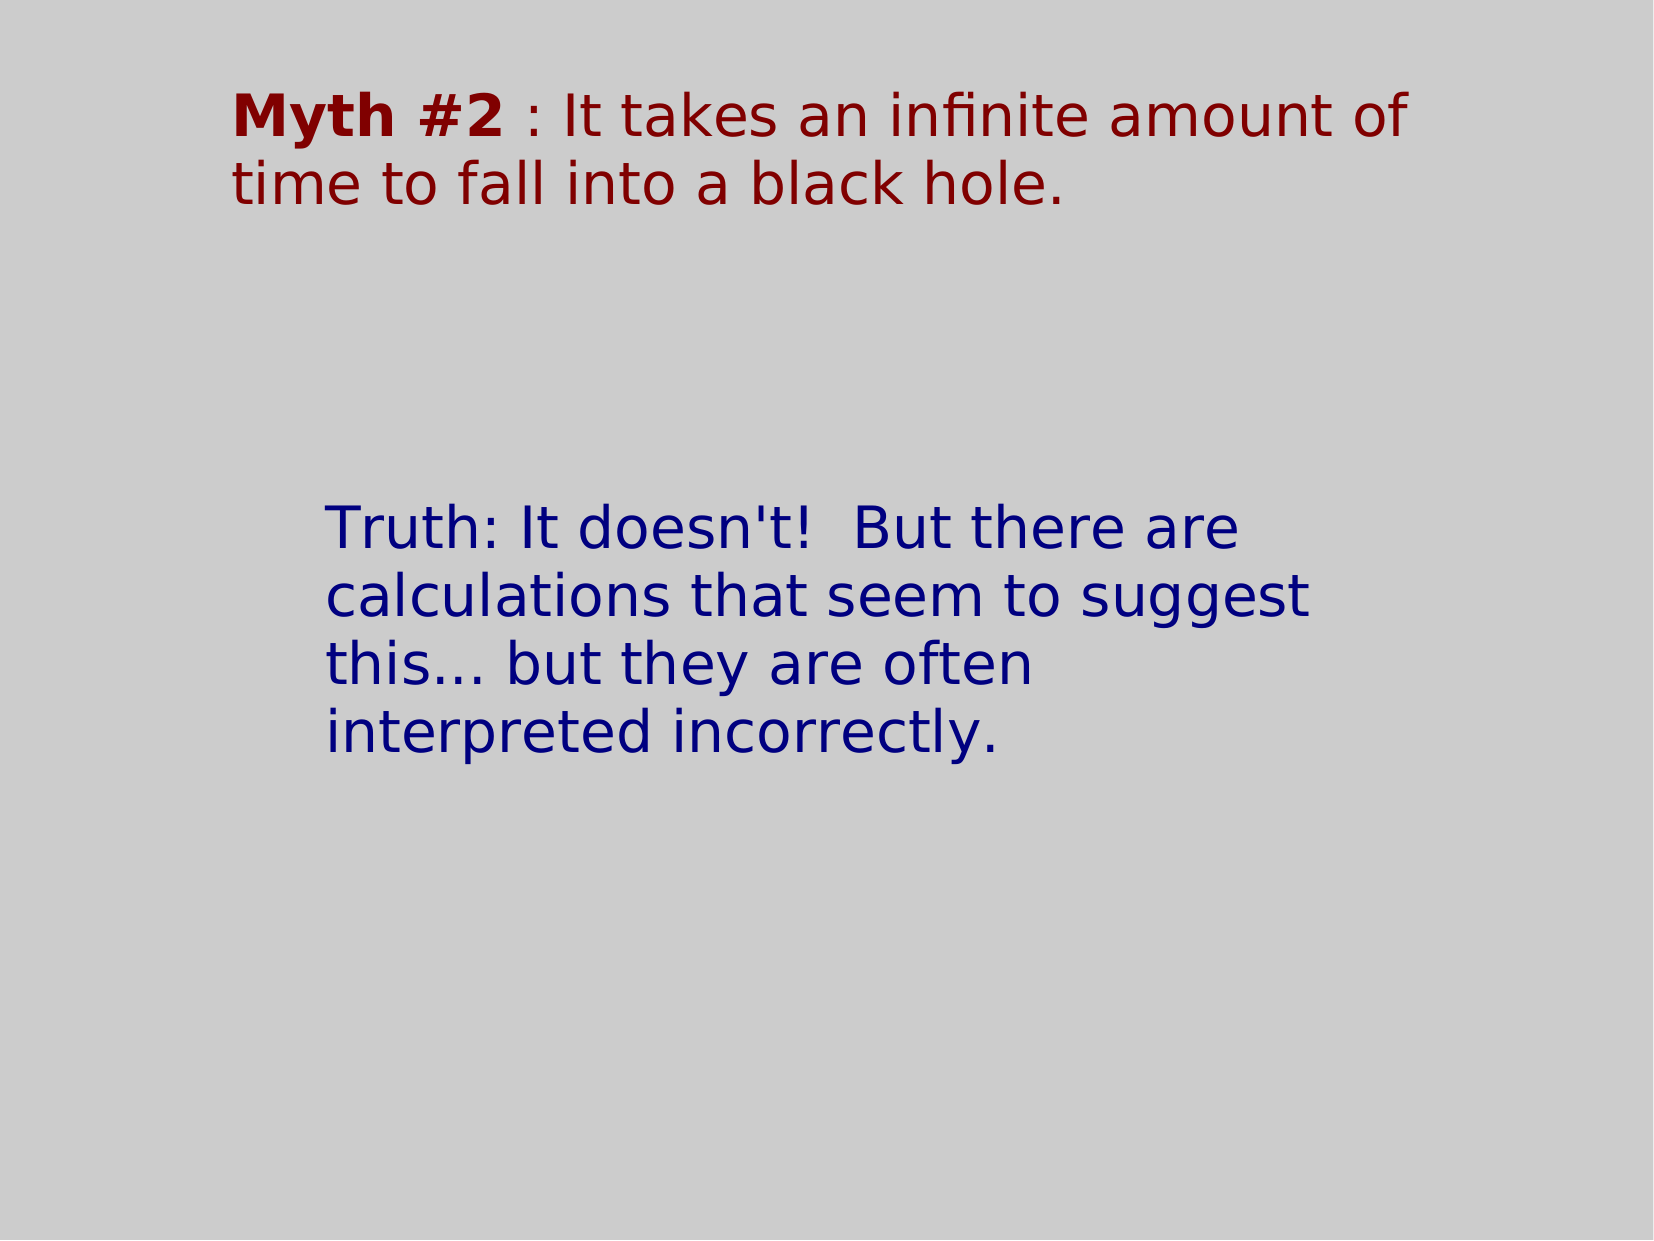

Myth #2 : It takes an infinite amount of time to fall into a black hole.
Truth: It doesn't! But there are calculations that seem to suggest this... but they are often interpreted incorrectly.